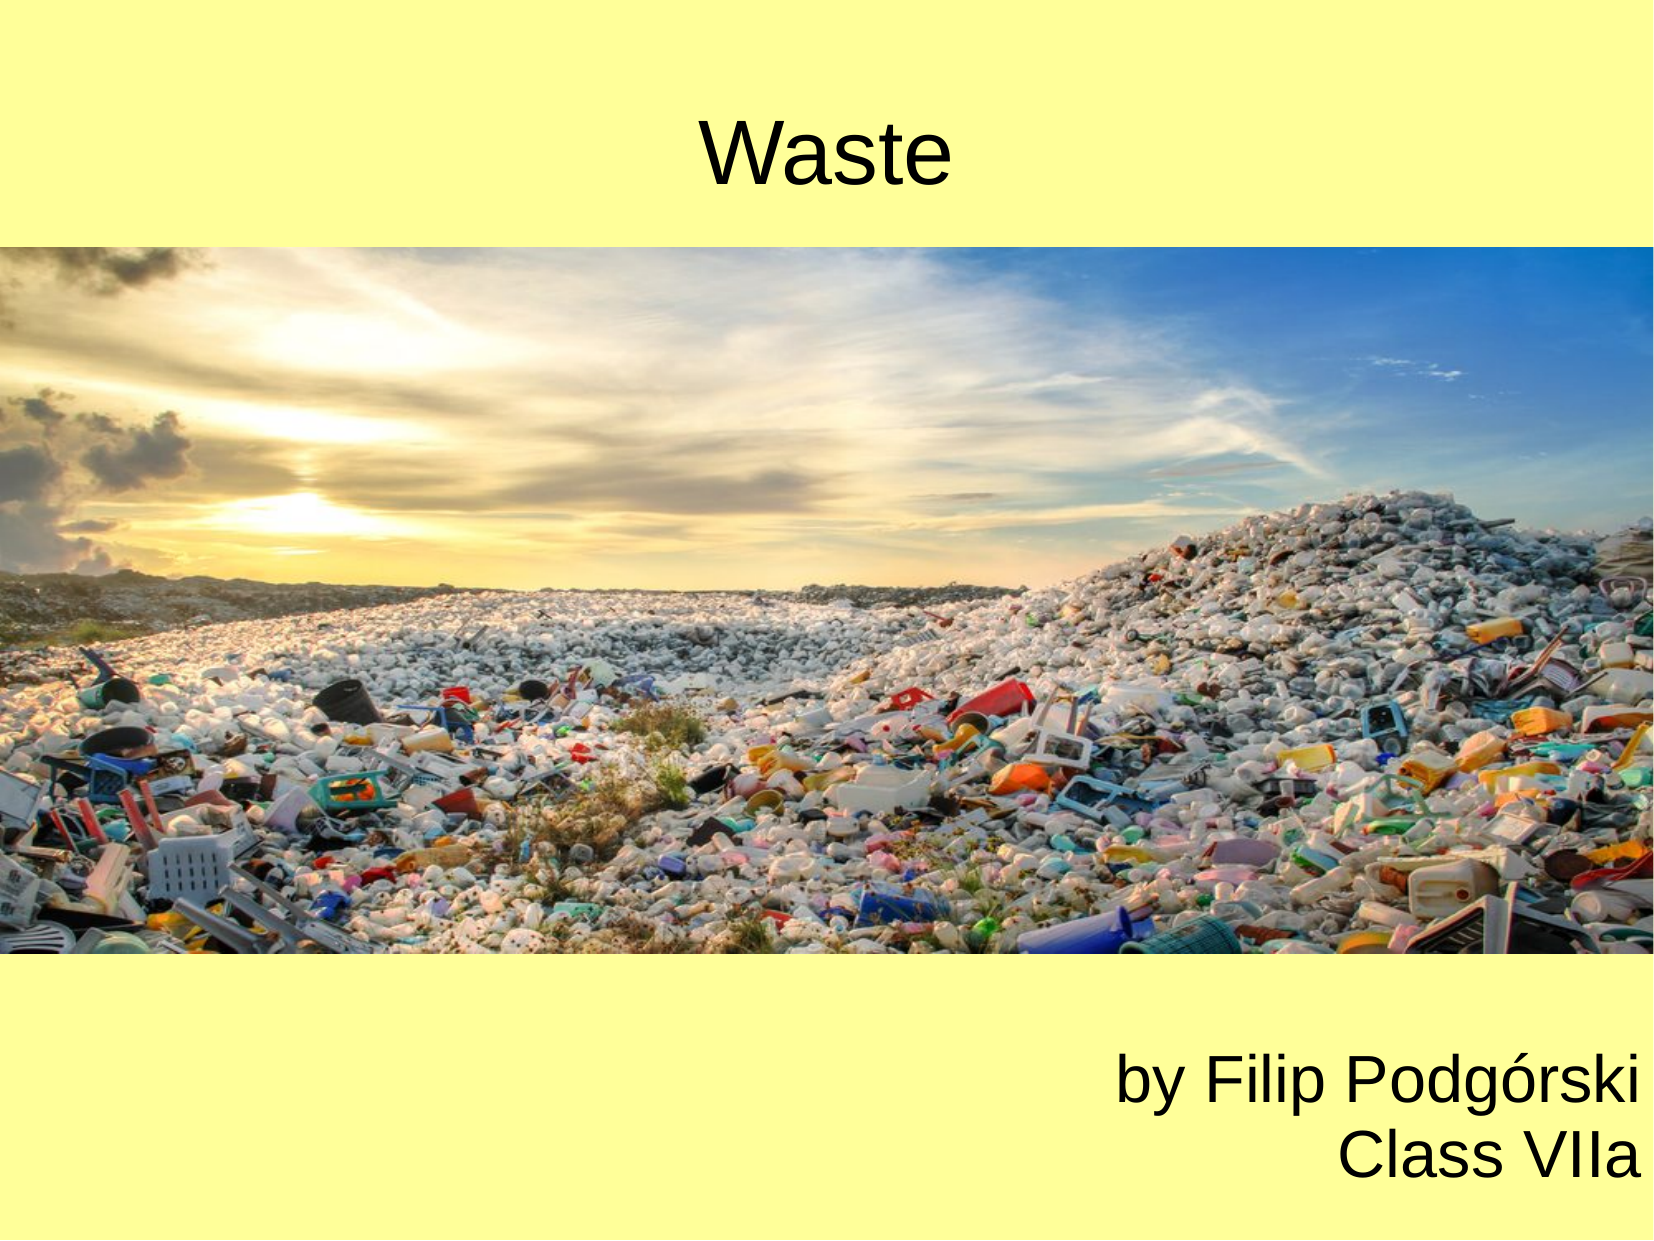

# Waste
by Filip Podgórski
Class VIIa